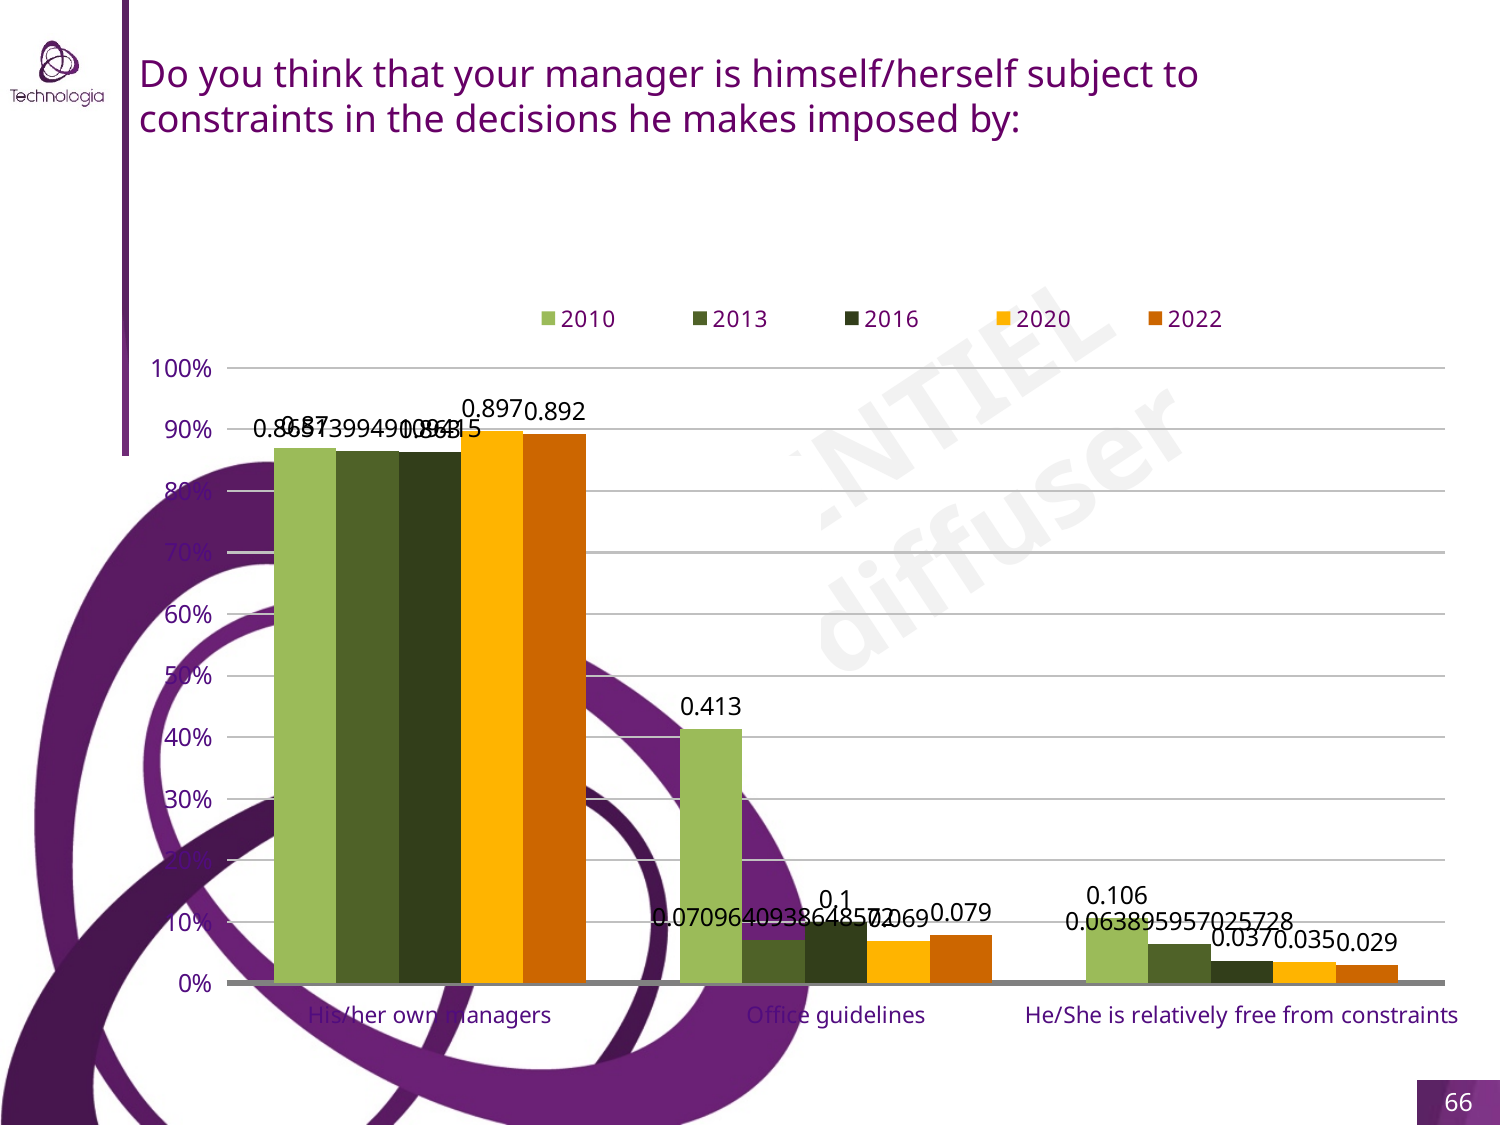

# Do you think that your manager is himself/herself subject to constraints in the decisions he makes imposed by:
### Chart
| Category | 2010 | 2013 | 2016 | 2020 | 2022 |
|---|---|---|---|---|---|
| His/her own managers | 0.87 | 0.865139949109415 | 0.863 | 0.897 | 0.892 |
| Office guidelines | 0.413 | 0.0709640938648572 | 0.1 | 0.069 | 0.079 |
| He/She is relatively free from constraints | 0.106 | 0.063895957025728 | 0.037 | 0.035 | 0.029 |